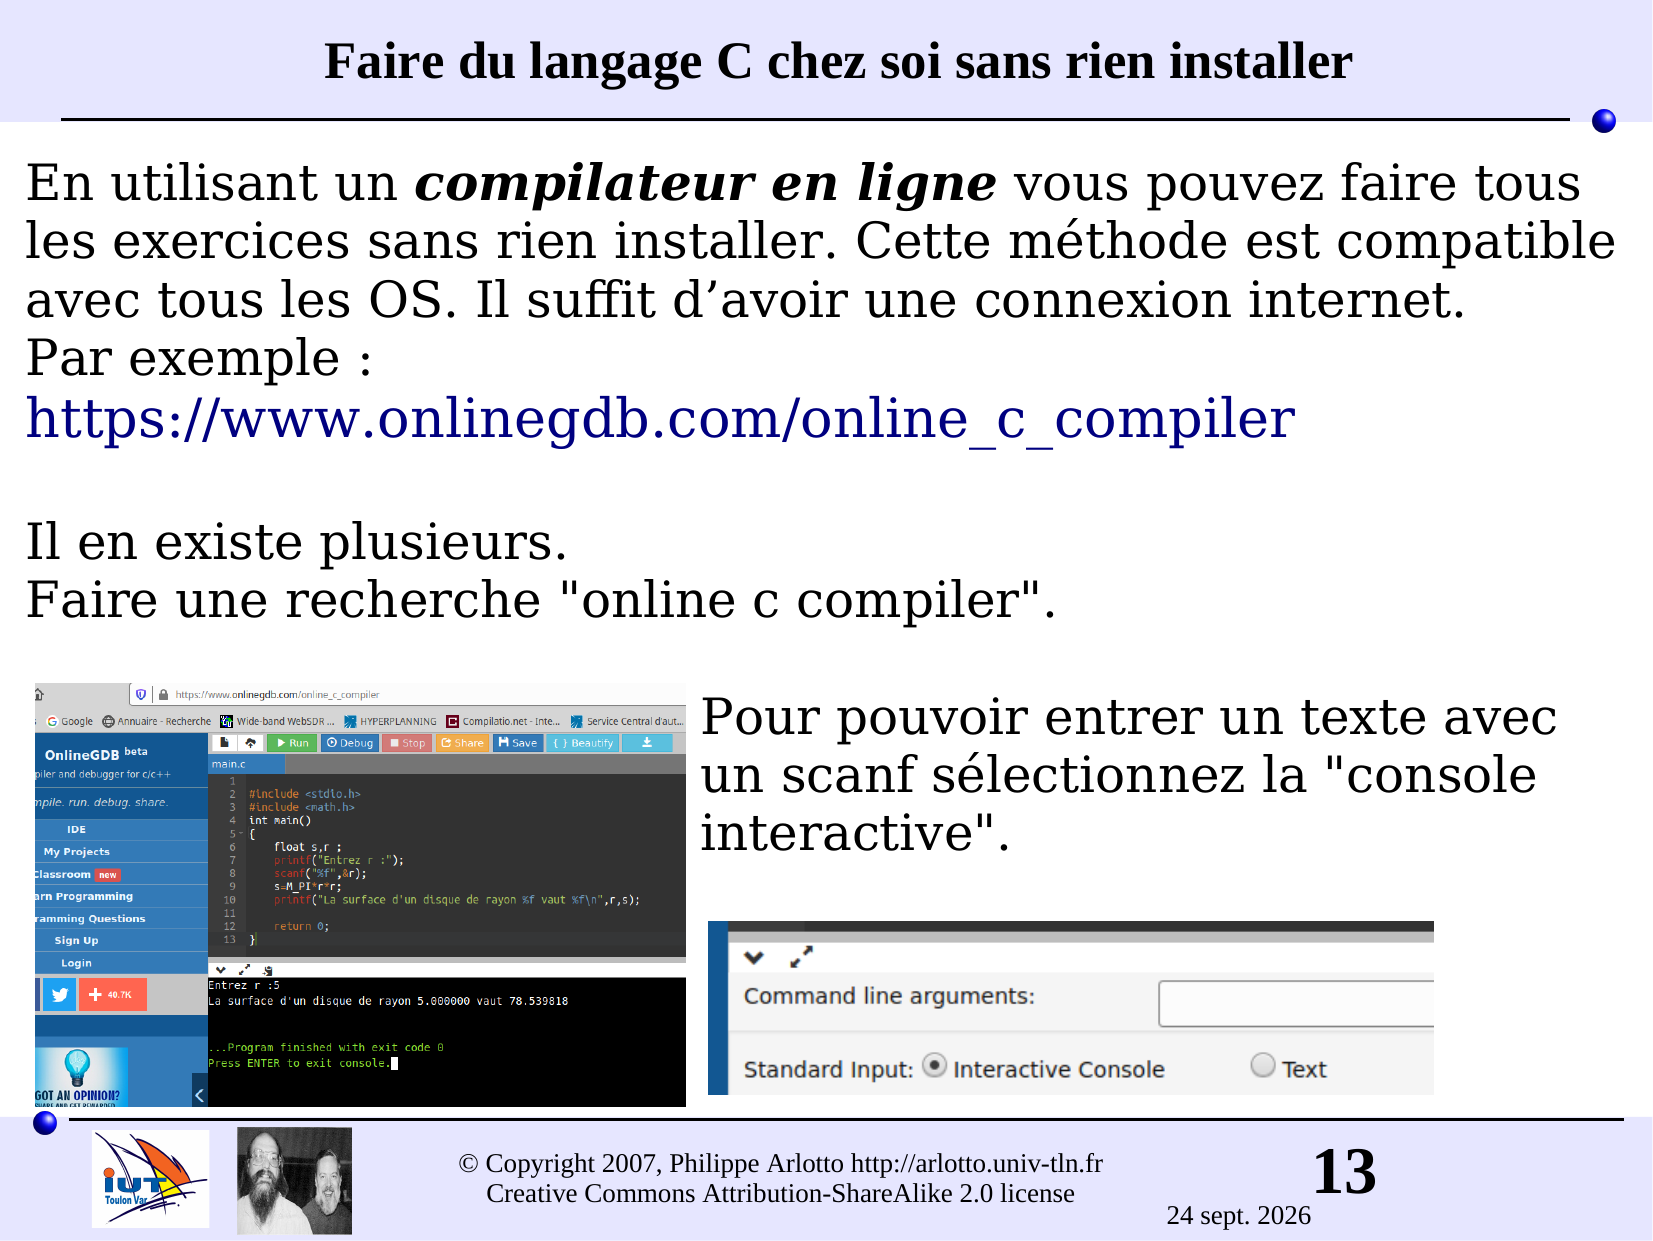

# Faire du langage C chez soi sans rien installer
En utilisant un compilateur en ligne vous pouvez faire tous les exercices sans rien installer. Cette méthode est compatible avec tous les OS. Il suffit d’avoir une connexion internet.
Par exemple :
https://www.onlinegdb.com/online_c_compiler
Il en existe plusieurs.
Faire une recherche "online c compiler".
									Pour pouvoir entrer un texte avec
									un scanf sélectionnez la "console
									interactive".